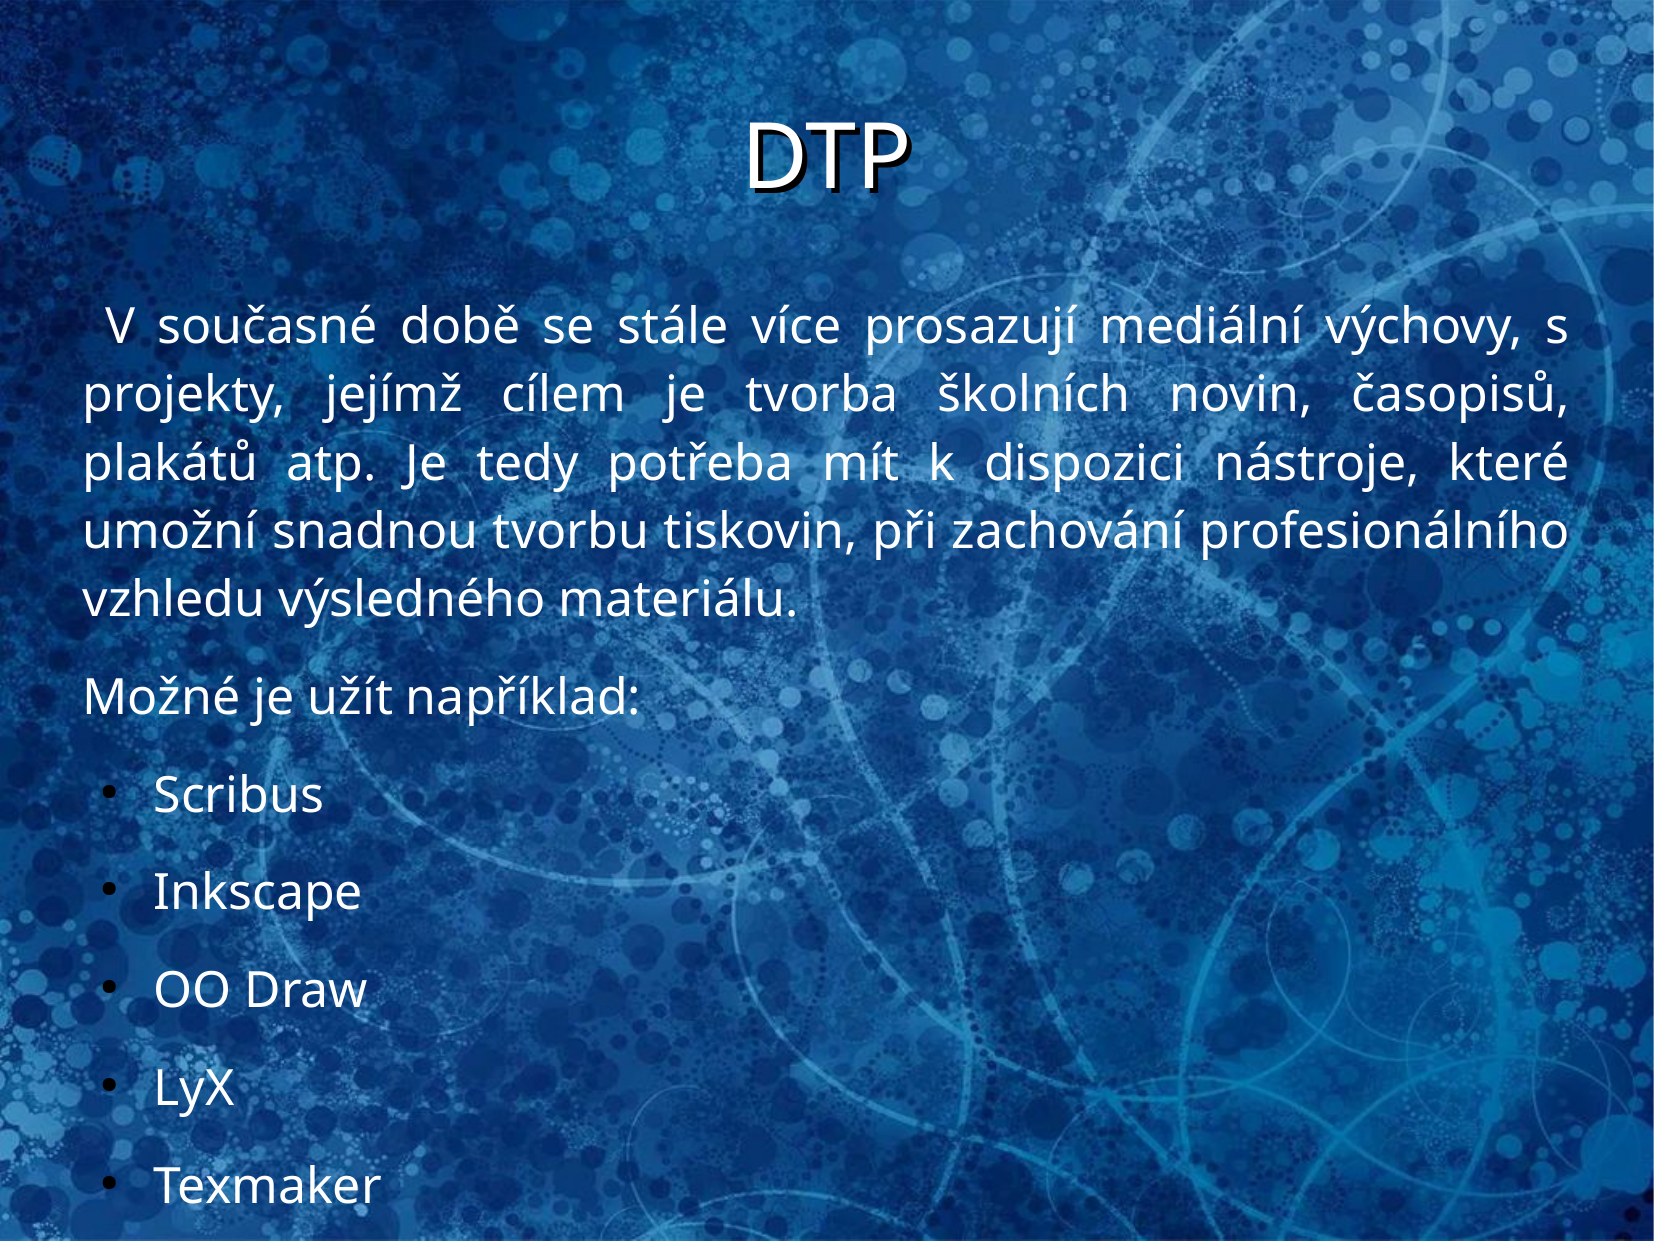

# DTP
 V současné době se stále více prosazují mediální výchovy, s projekty, jejímž cílem je tvorba školních novin, časopisů, plakátů atp. Je tedy potřeba mít k dispozici nástroje, které umožní snadnou tvorbu tiskovin, při zachování profesionálního vzhledu výsledného materiálu.
Možné je užít například:
Scribus
Inkscape
OO Draw
LyX
Texmaker